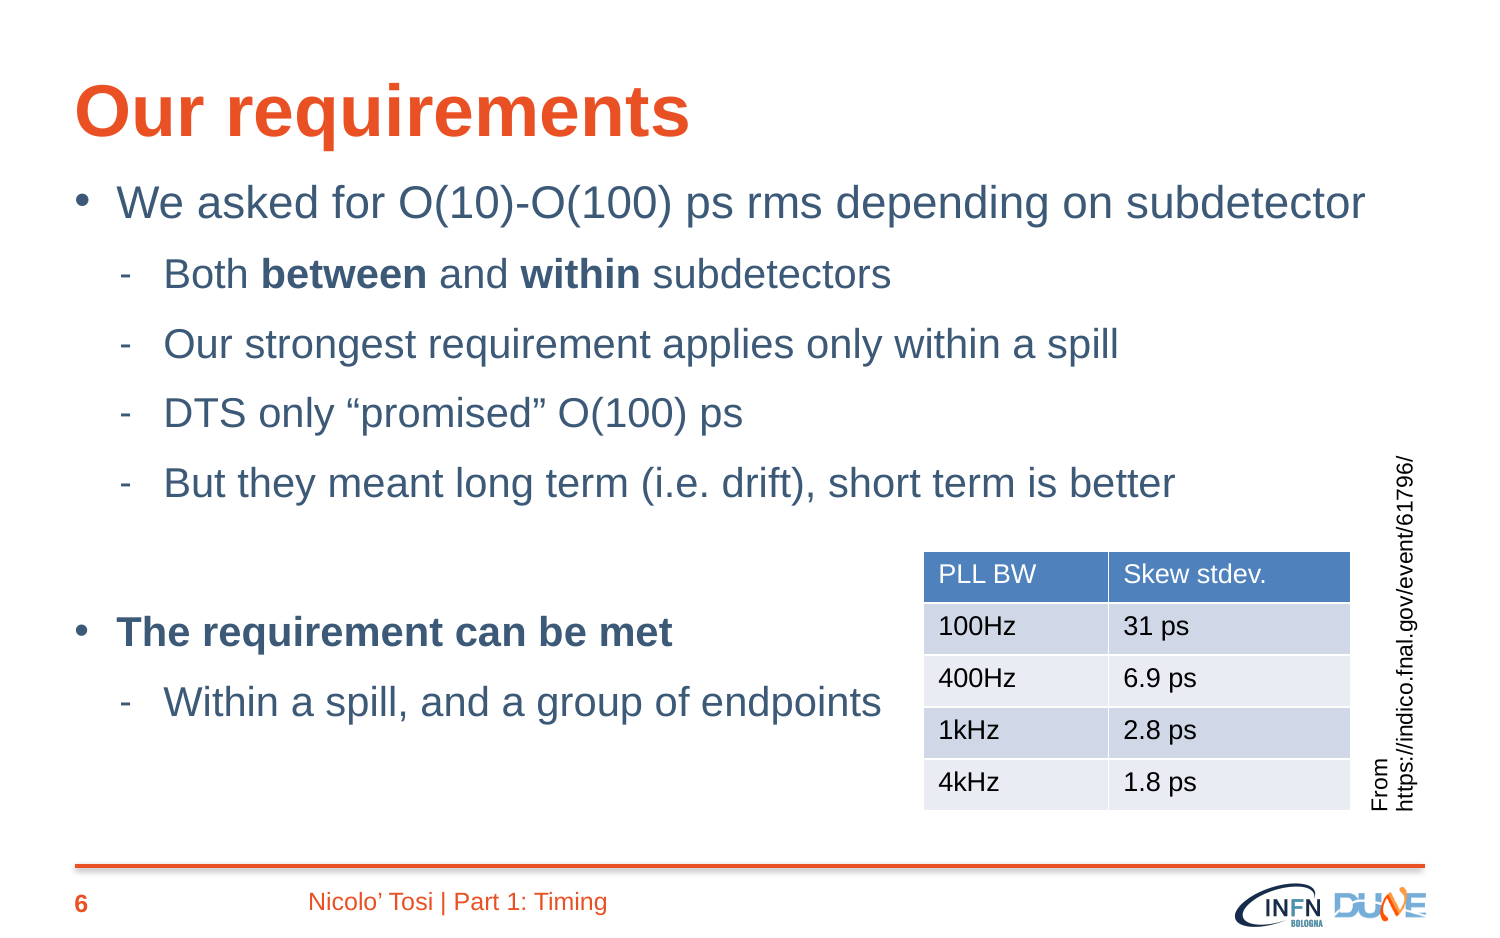

# Our requirements
We asked for O(10)-O(100) ps rms depending on subdetector
Both between and within subdetectors
Our strongest requirement applies only within a spill
DTS only “promised” O(100) ps
But they meant long term (i.e. drift), short term is better
The requirement can be met
Within a spill, and a group of endpoints
| PLL BW | Skew stdev. |
| --- | --- |
| 100Hz | 31 ps |
| 400Hz | 6.9 ps |
| 1kHz | 2.8 ps |
| 4kHz | 1.8 ps |
From https://indico.fnal.gov/event/61796/
Nicolo’ Tosi | Part 1: Timing
6